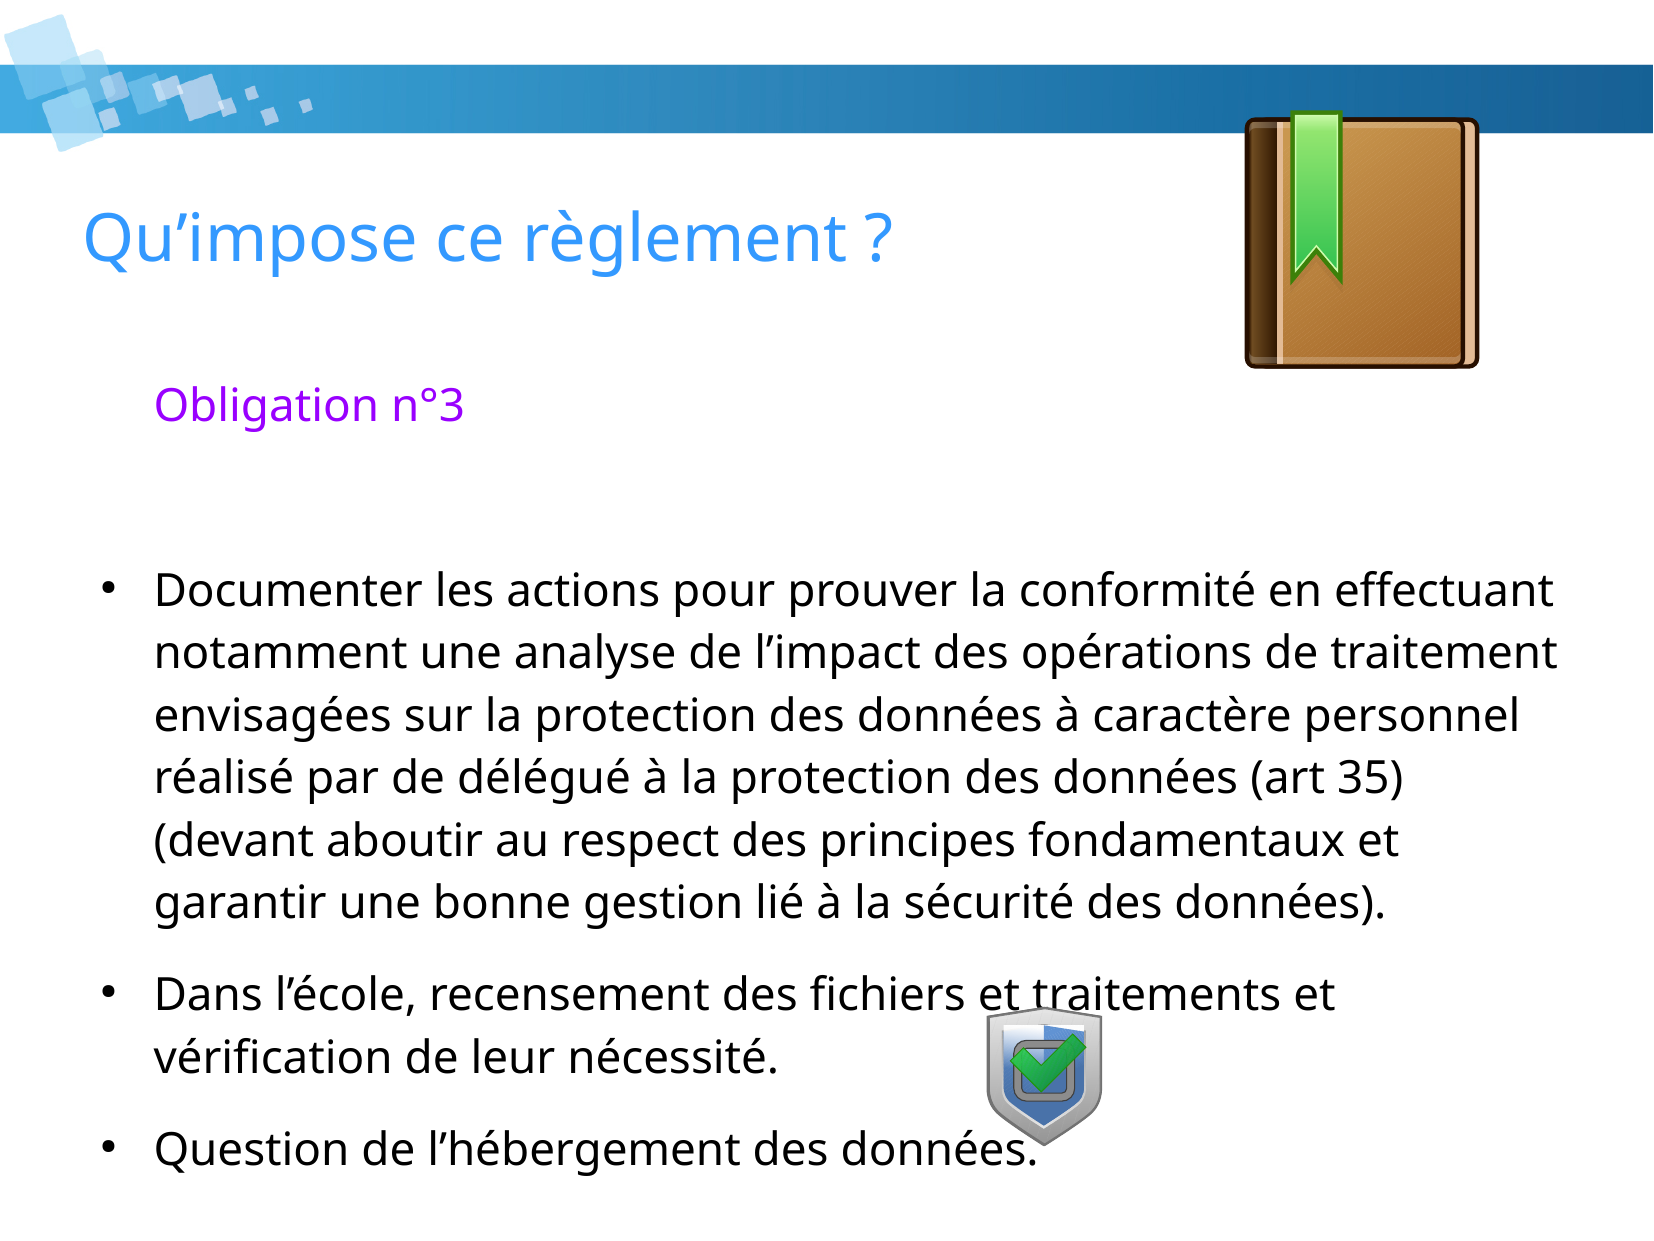

# Qu’impose ce règlement ?
Obligation n°3
Documenter les actions pour prouver la conformité en effectuant notamment une analyse de l’impact des opérations de traitement envisagées sur la protection des données à caractère personnel réalisé par de délégué à la protection des données (art 35) (devant aboutir au respect des principes fondamentaux et garantir une bonne gestion lié à la sécurité des données).
Dans l’école, recensement des fichiers et traitements et vérification de leur nécessité.
Question de l’hébergement des données.